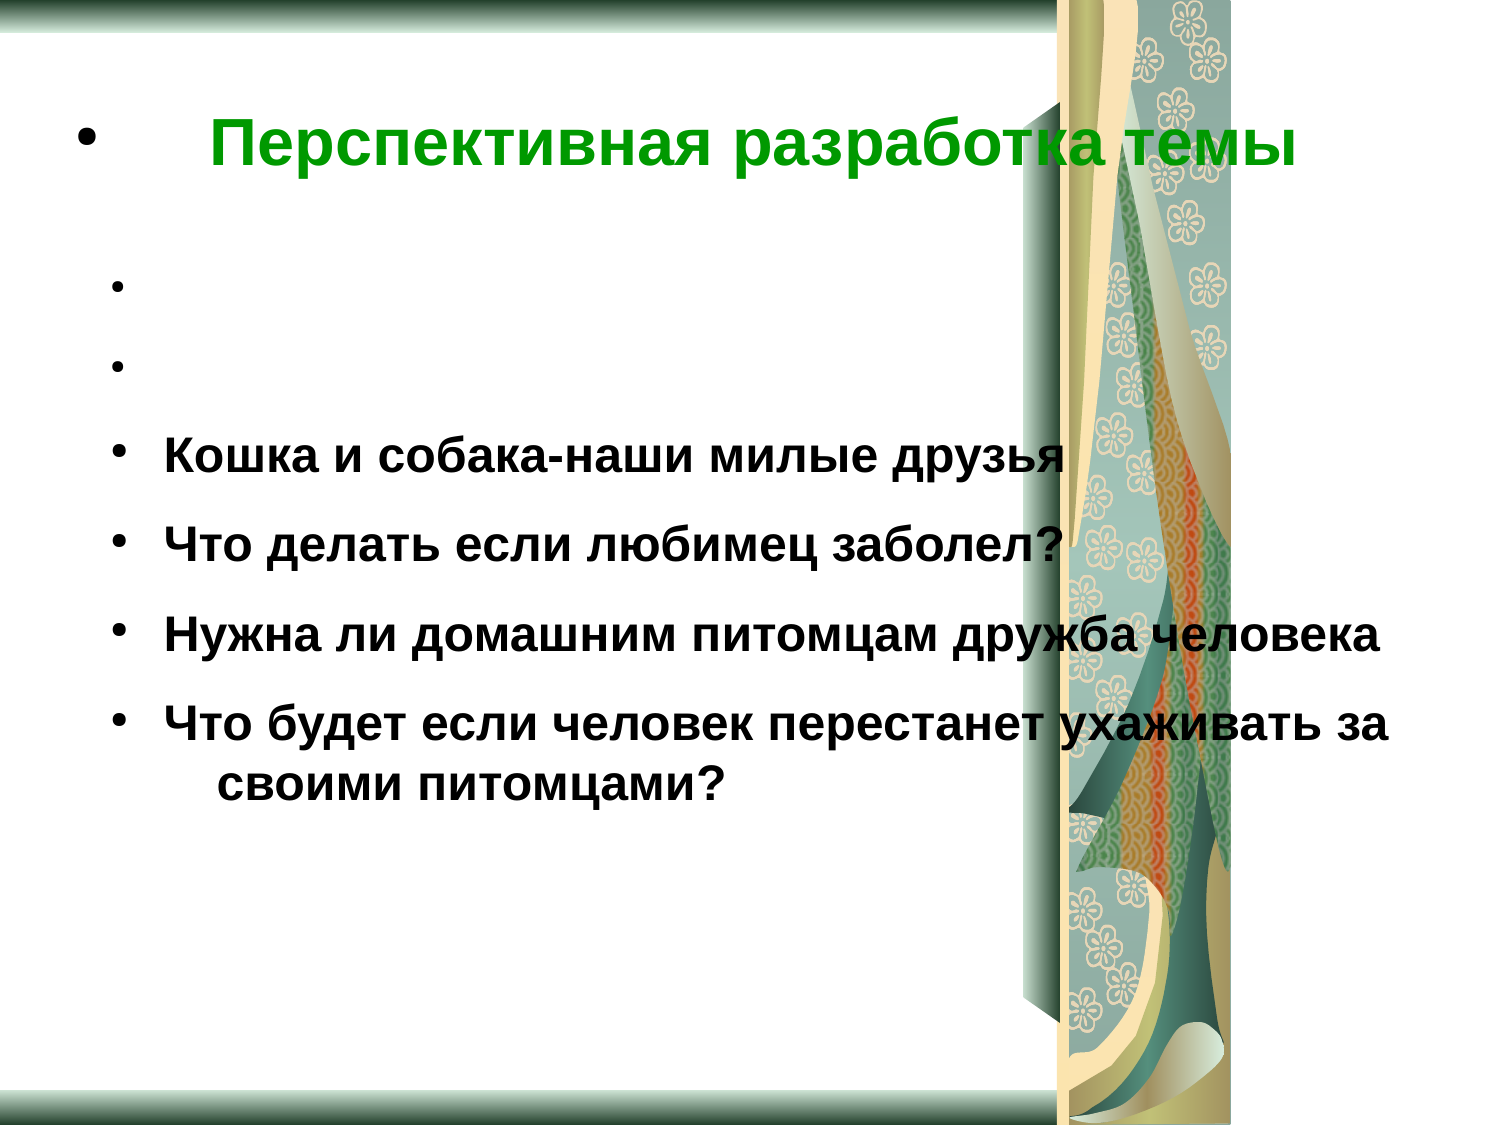

# Перспективная разработка темы
Кошка и собака-наши милые друзья
Что делать если любимец заболел?
Нужна ли домашним питомцам дружба человека
Что будет если человек перестанет ухаживать за своими питомцами?